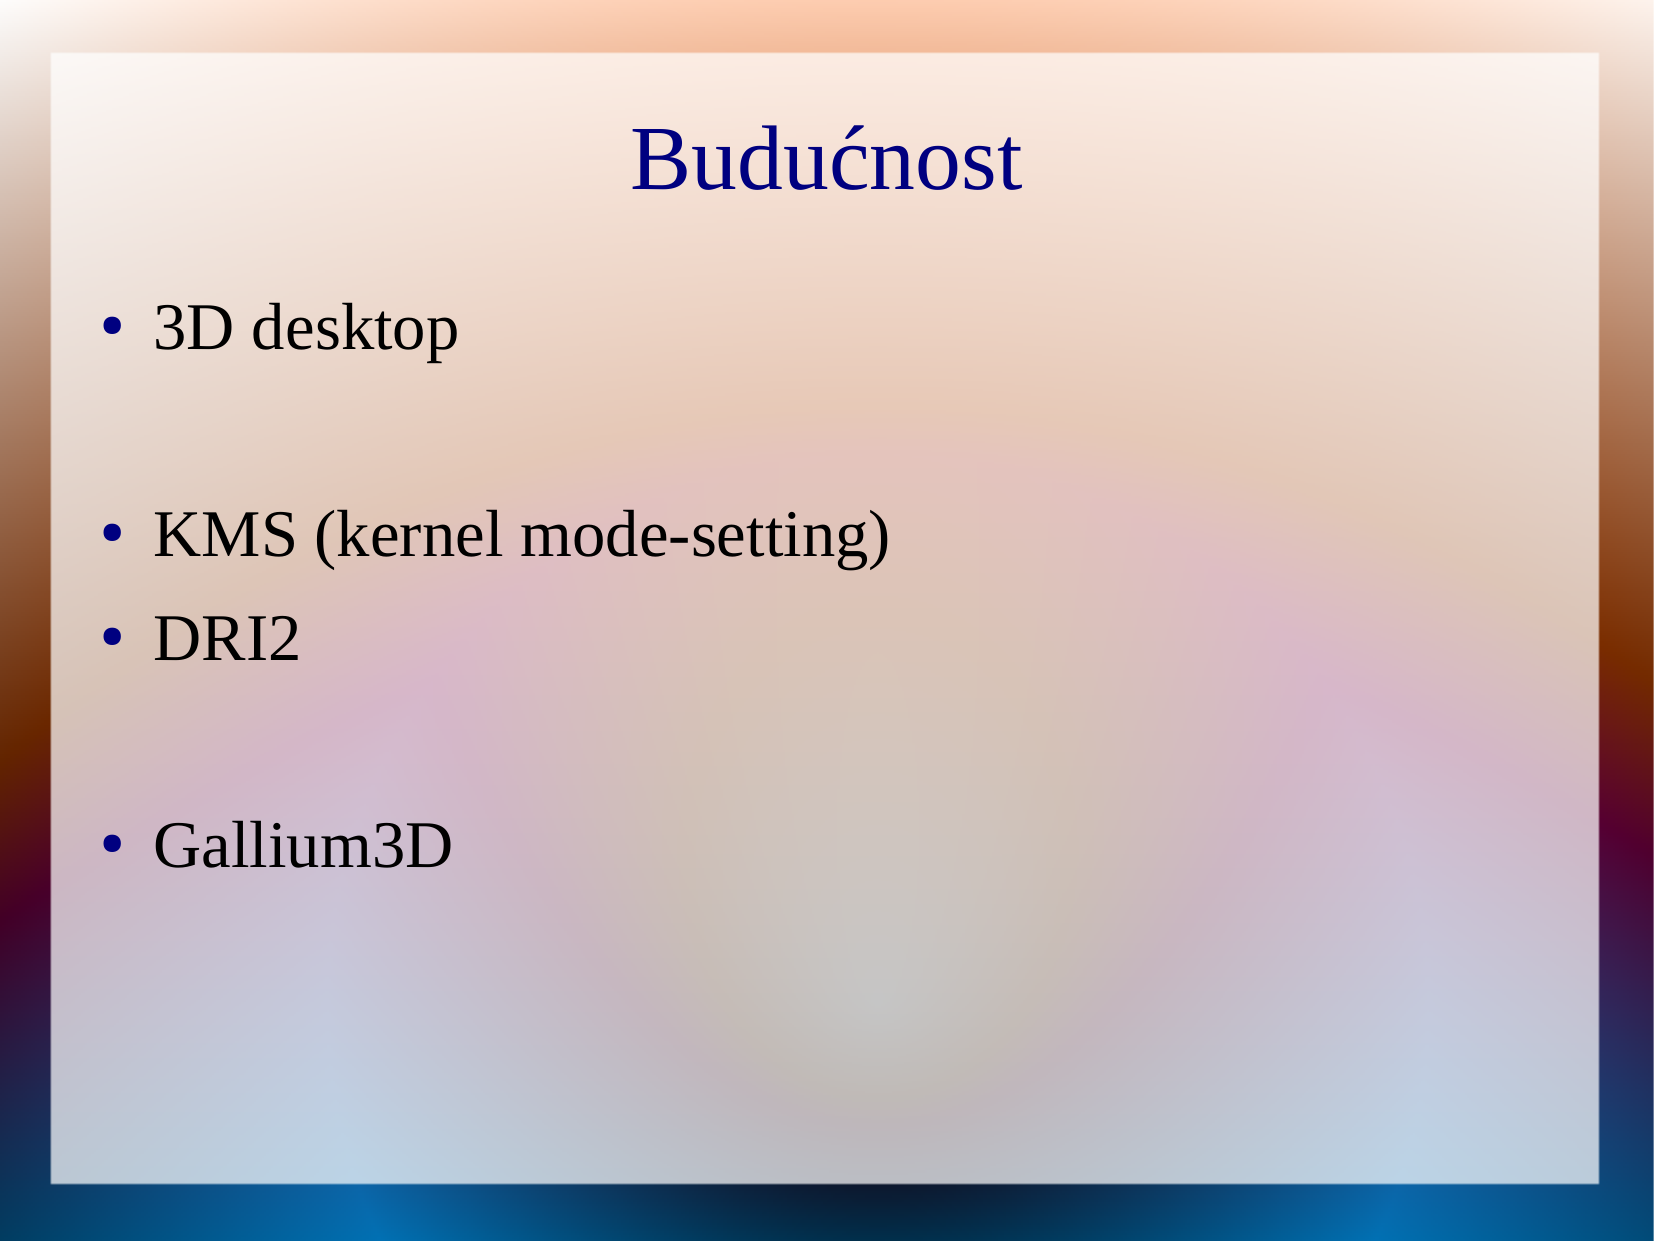

# Budućnost
3D desktop
KMS (kernel mode-setting)
DRI2
Gallium3D